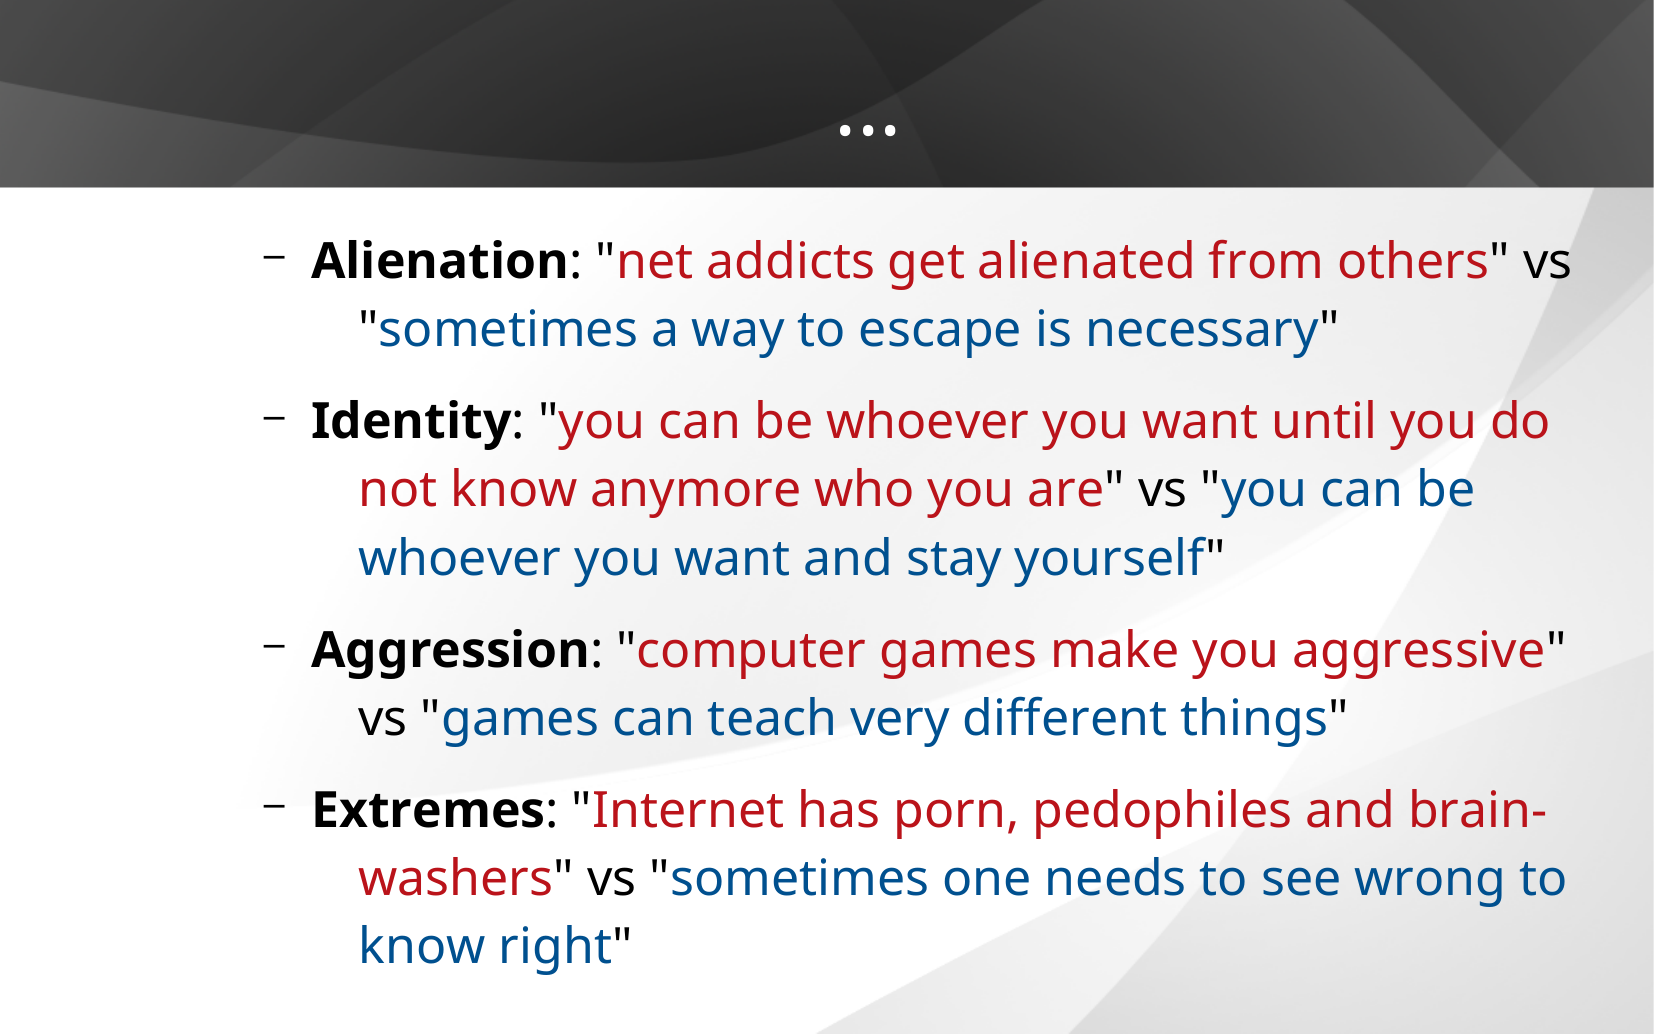

# ...
Alienation: "net addicts get alienated from others" vs "sometimes a way to escape is necessary"
Identity: "you can be whoever you want until you do not know anymore who you are" vs "you can be whoever you want and stay yourself"
Aggression: "computer games make you aggressive" vs "games can teach very different things"
Extremes: "Internet has porn, pedophiles and brain-washers" vs "sometimes one needs to see wrong to know right"